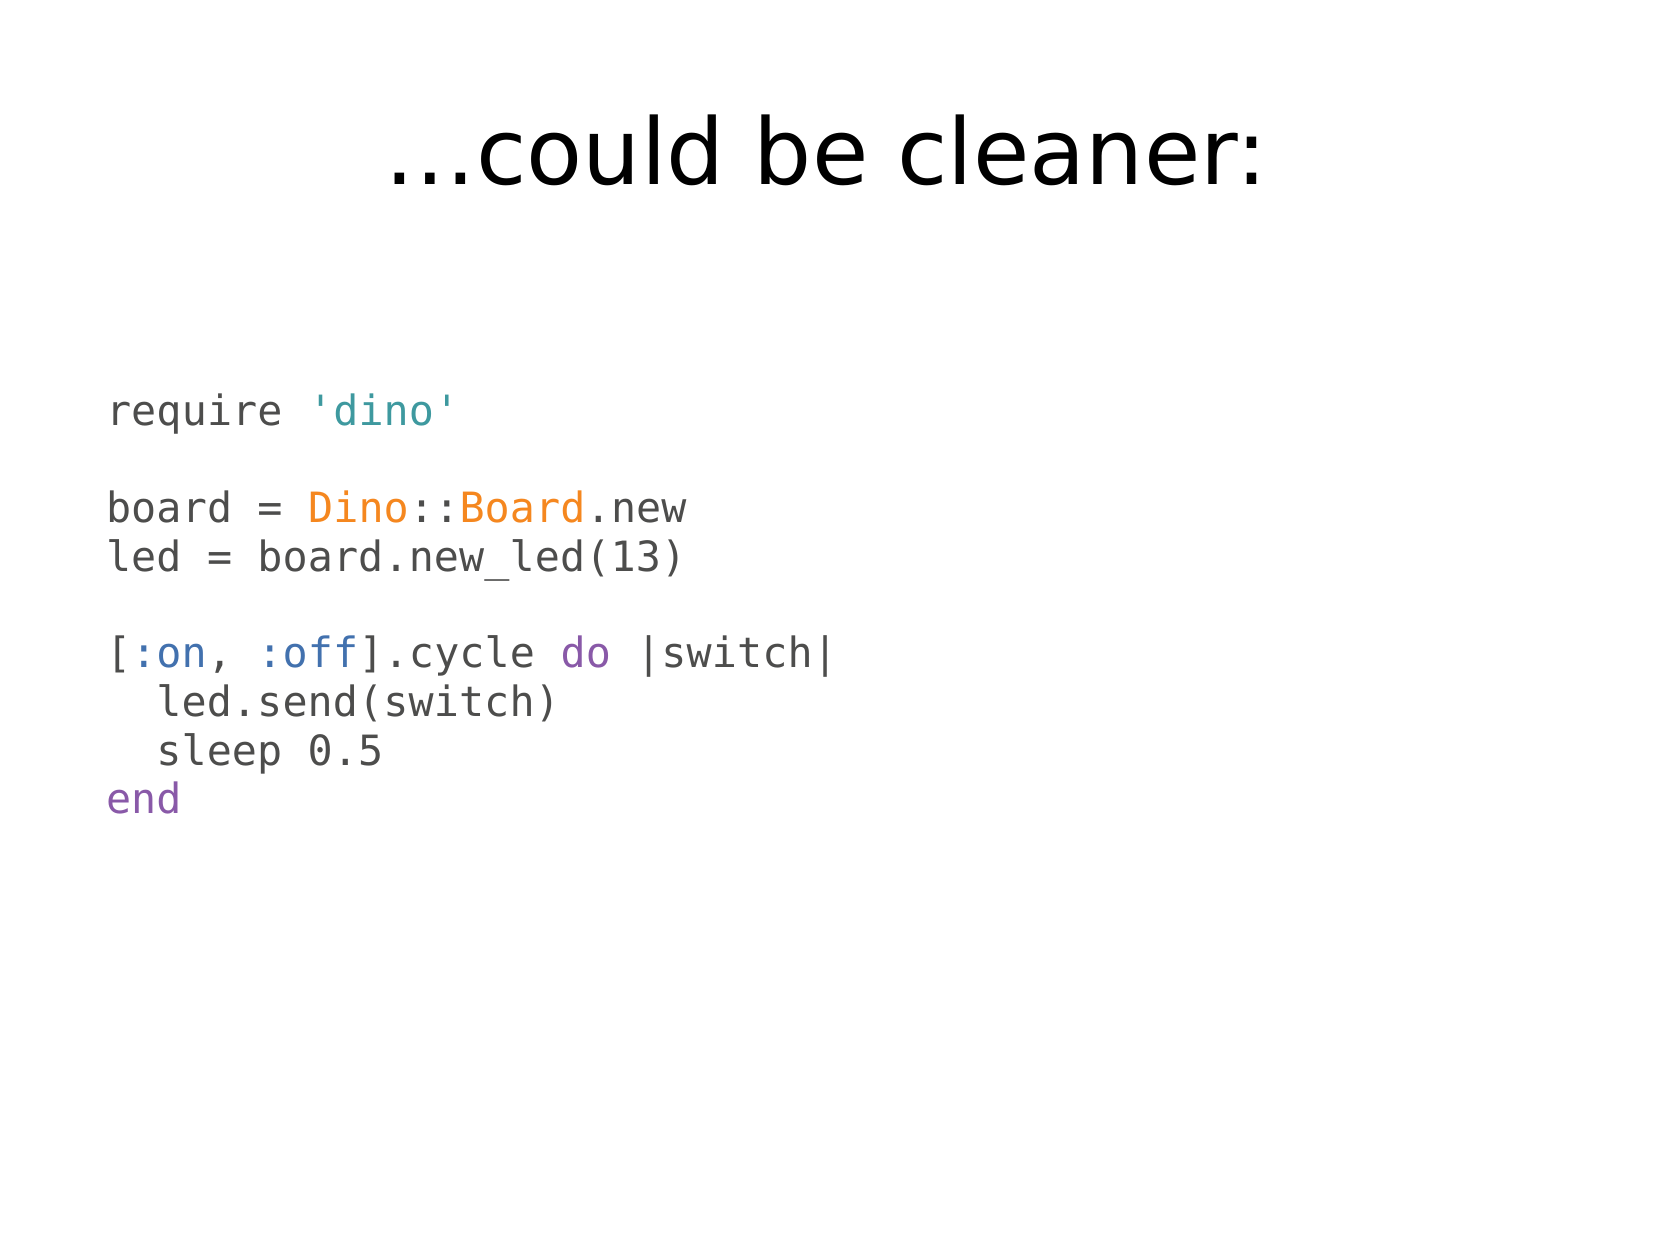

# …could be cleaner:
require 'dino'
board = Dino::Board.new
led = board.new_led(13)
[:on, :off].cycle do |switch|
  led.send(switch)
  sleep 0.5
end